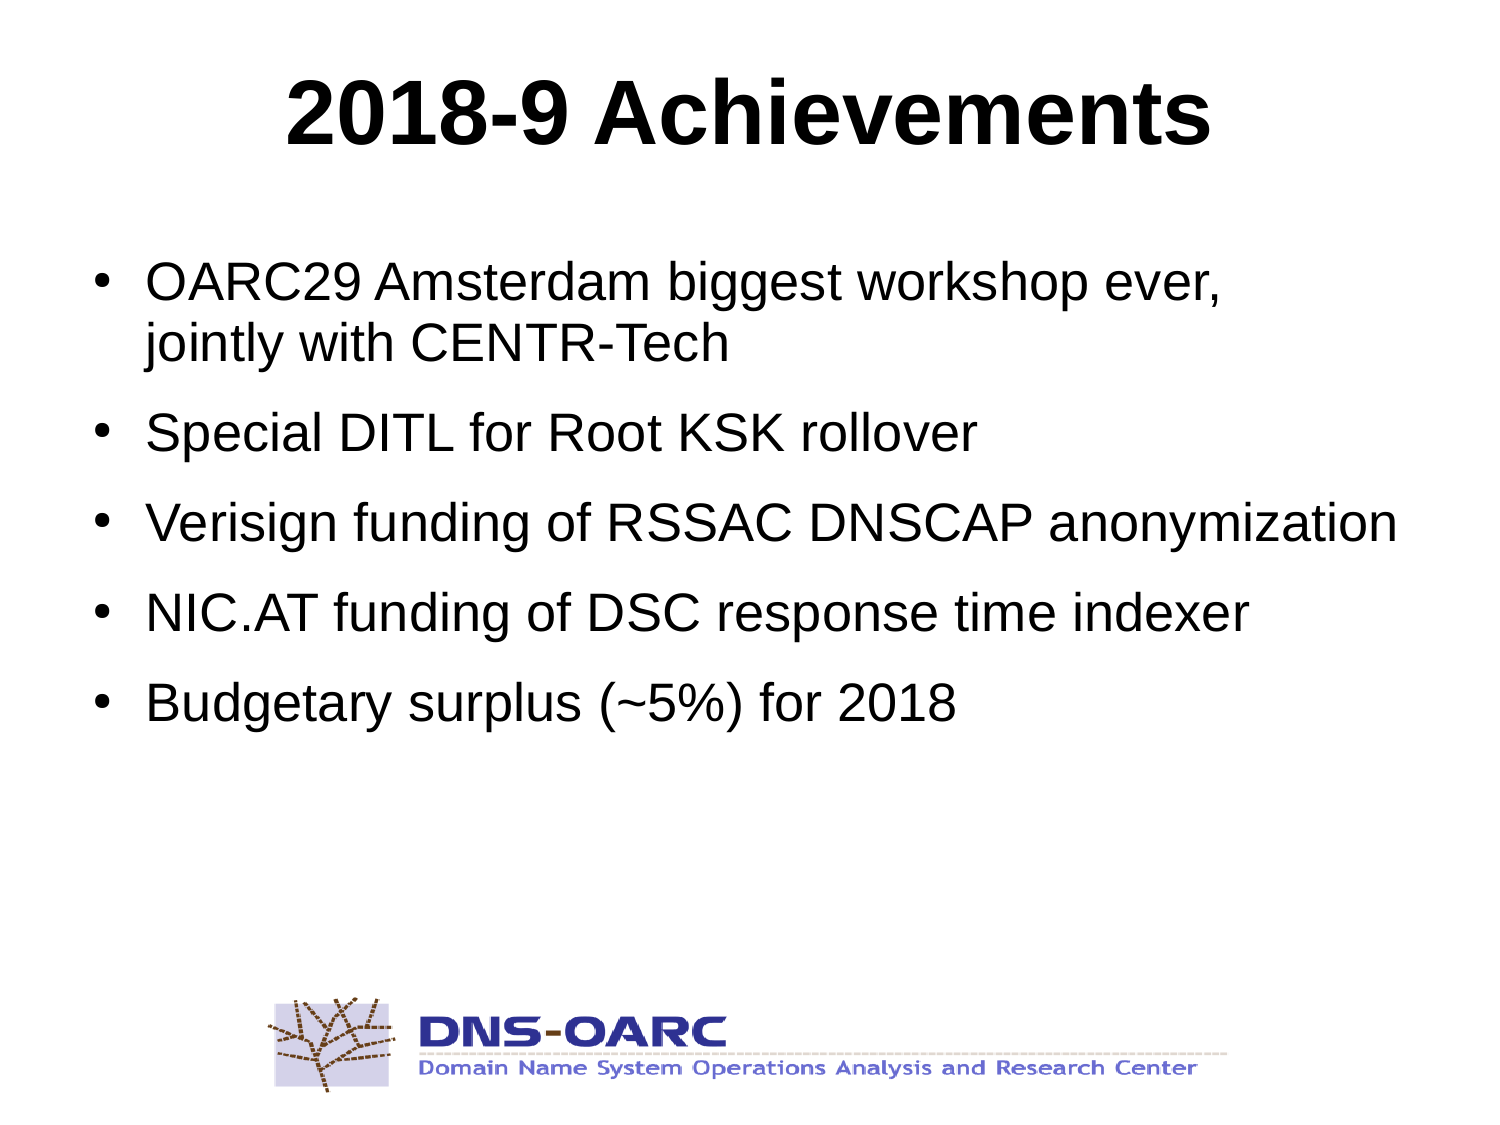

# 2018-9 Achievements
OARC29 Amsterdam biggest workshop ever,
jointly with CENTR-Tech
Special DITL for Root KSK rollover
Verisign funding of RSSAC DNSCAP anonymization
NIC.AT funding of DSC response time indexer
Budgetary surplus (~5%) for 2018